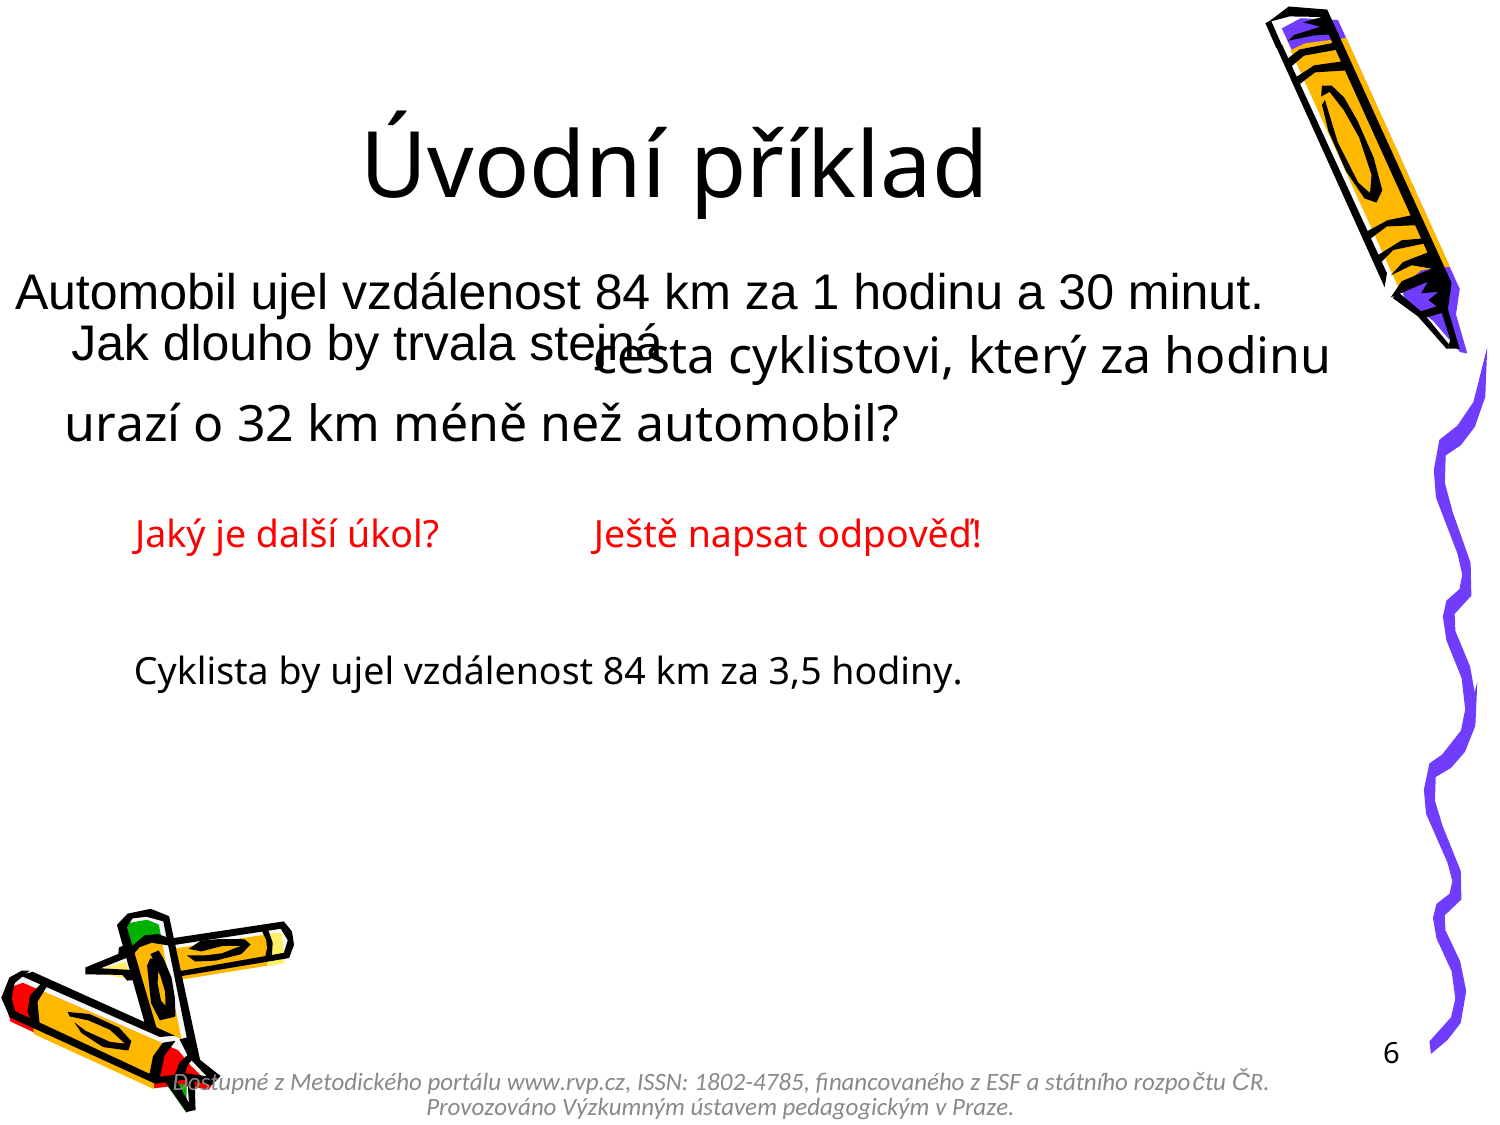

# Úvodní příklad
Automobil ujel vzdálenost 84 km za 1 hodinu a 30 minut. Jak dlouho by trvala stejná
 cesta cyklistovi, který za hodinu urazí o 32 km méně než automobil?
Jaký je další úkol?
Ještě napsat odpověď!
Cyklista by ujel vzdálenost 84 km za 3,5 hodiny.
x
v= s:t
V = 84:1,5
Dostupné z Metodického portálu www.rvp.cz, ISSN: 1802-4785, financovaného z ESF a státního rozpočtu ČR. Provozováno Výzkumným ústavem pedagogickým v Praze.